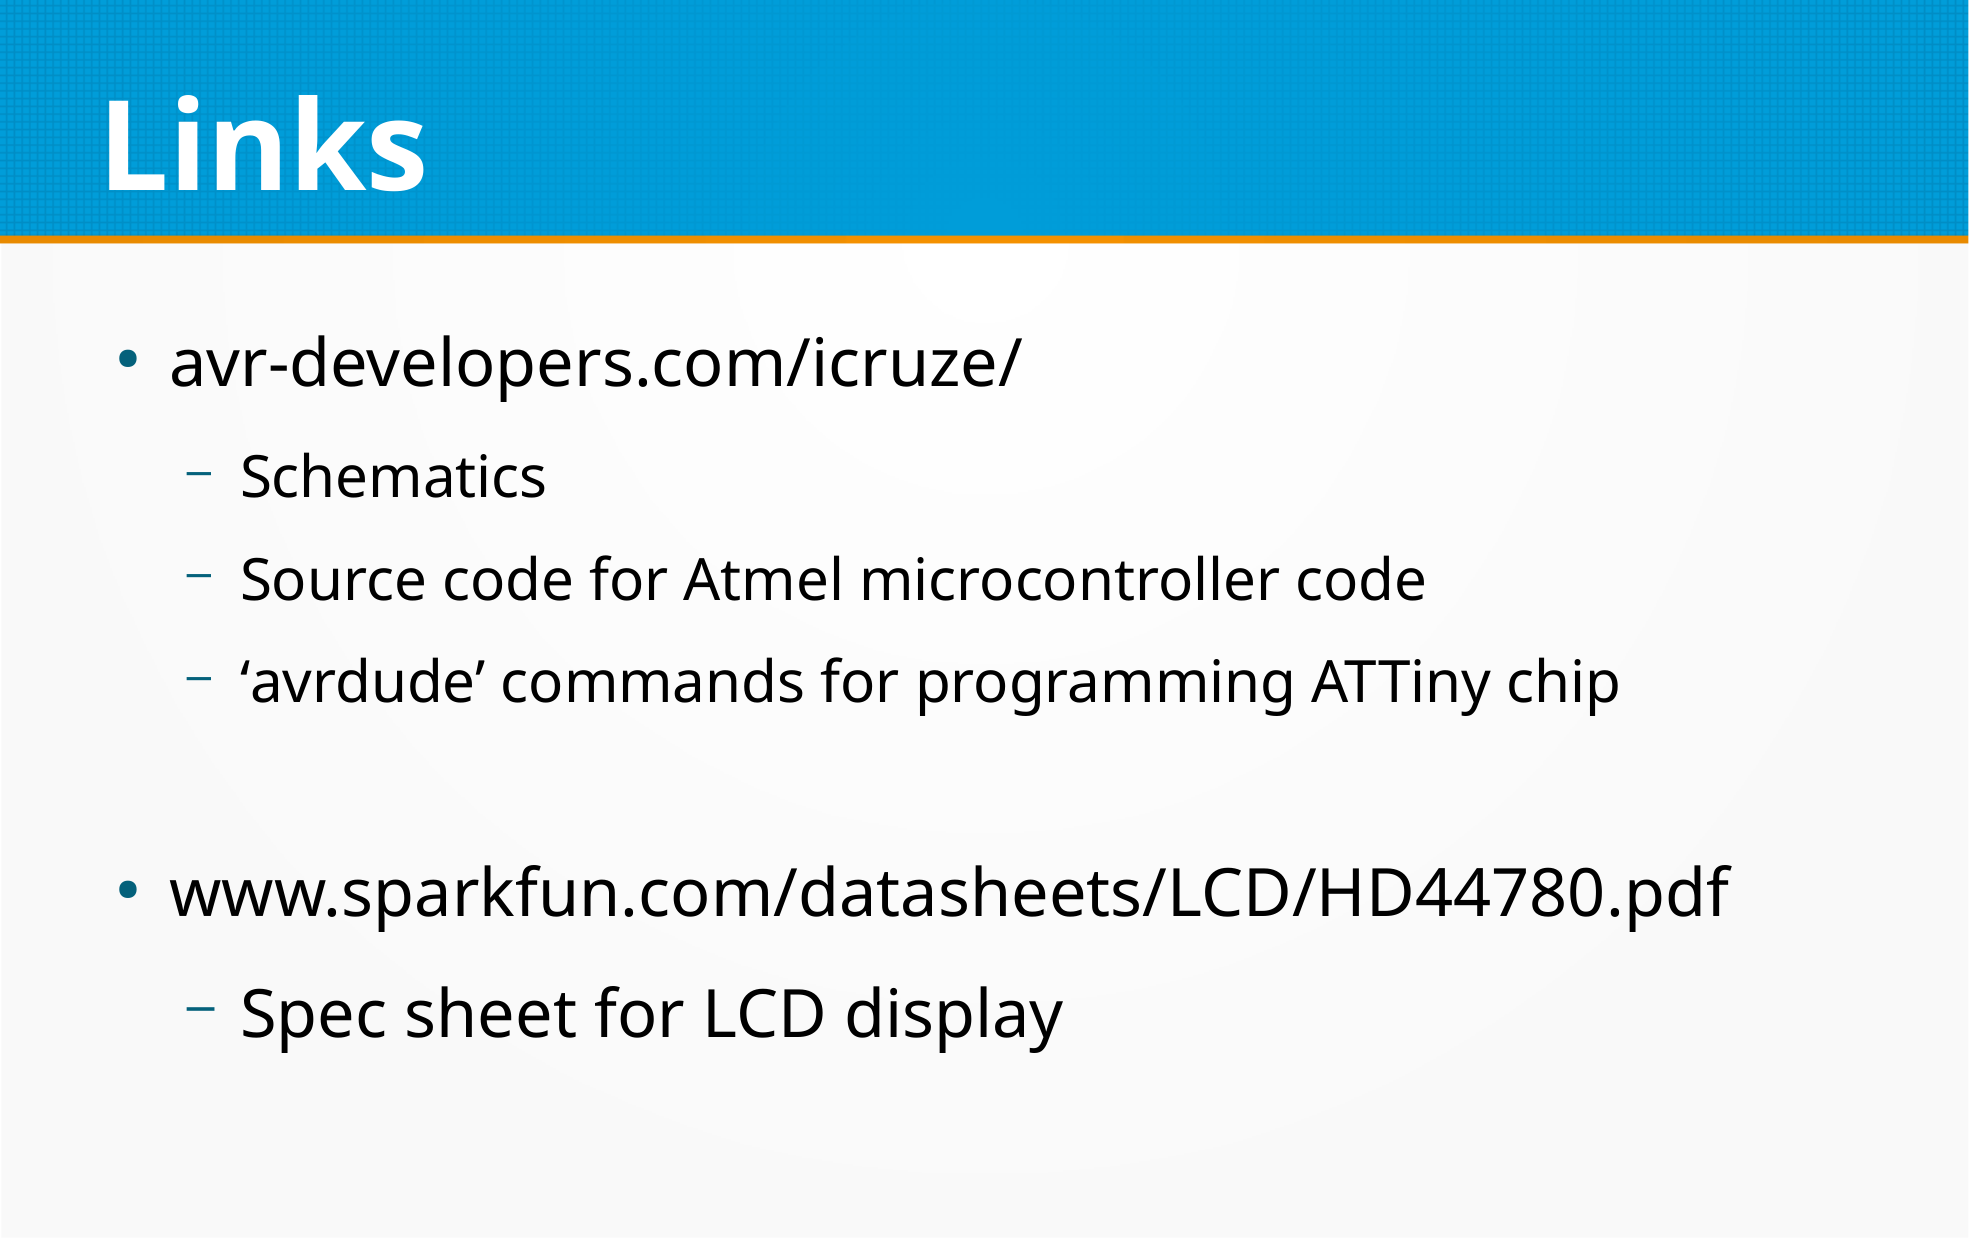

# Links
avr-developers.com/icruze/
Schematics
Source code for Atmel microcontroller code
‘avrdude’ commands for programming ATTiny chip
www.sparkfun.com/datasheets/LCD/HD44780.pdf
Spec sheet for LCD display